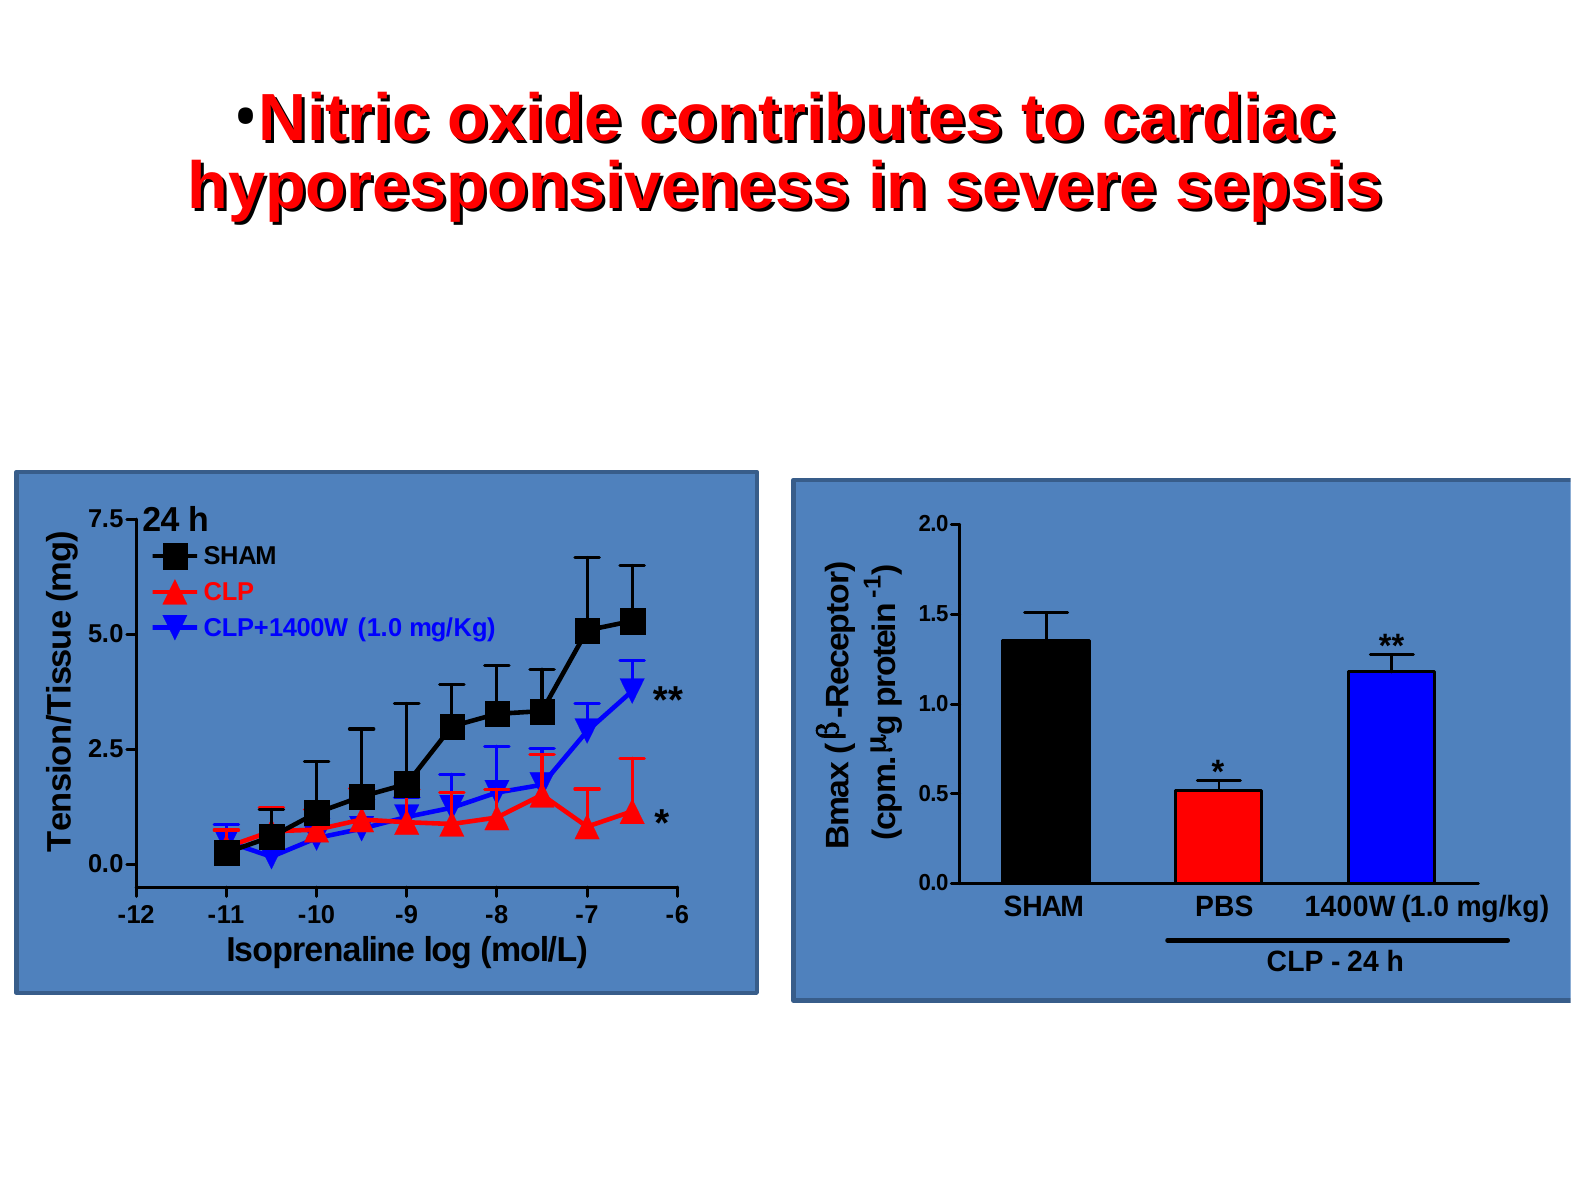

Nitric oxide contributes to cardiac hyporesponsiveness in severe sepsis